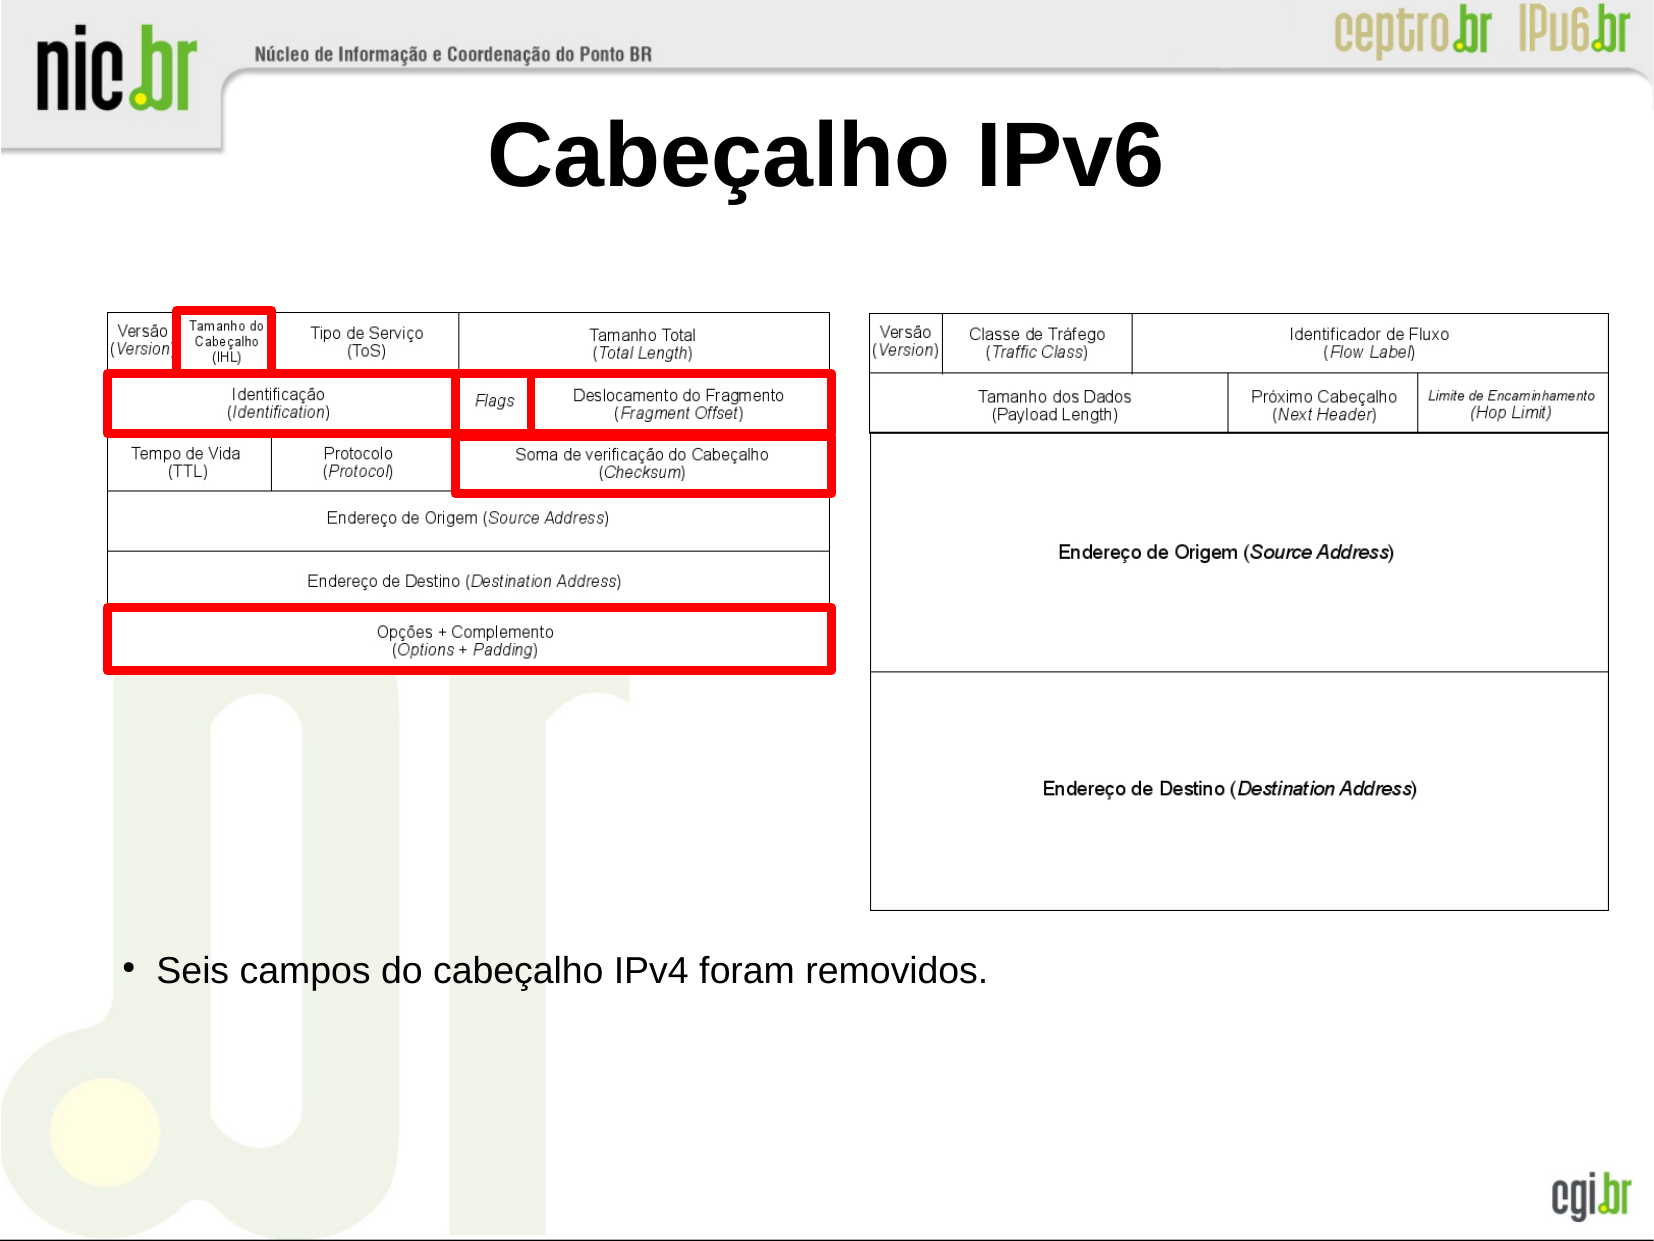

Cabeçalho IPv6
 Seis campos do cabeçalho IPv4 foram removidos.